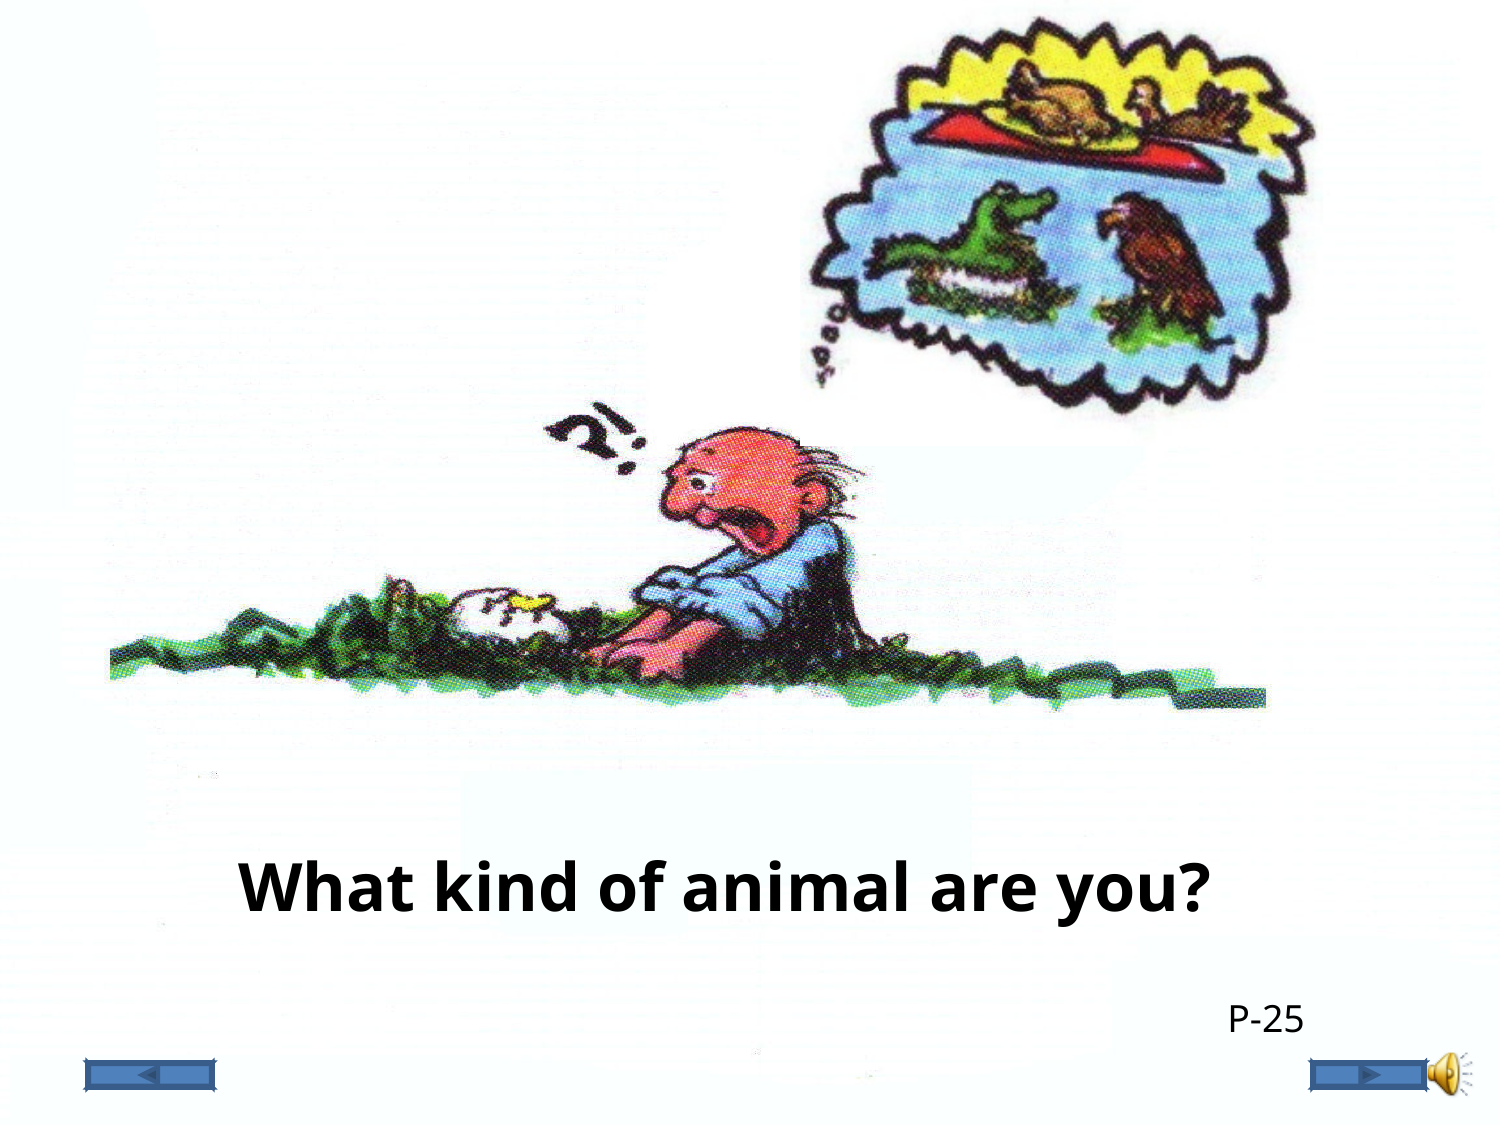

What kind of animal are you?
P-25